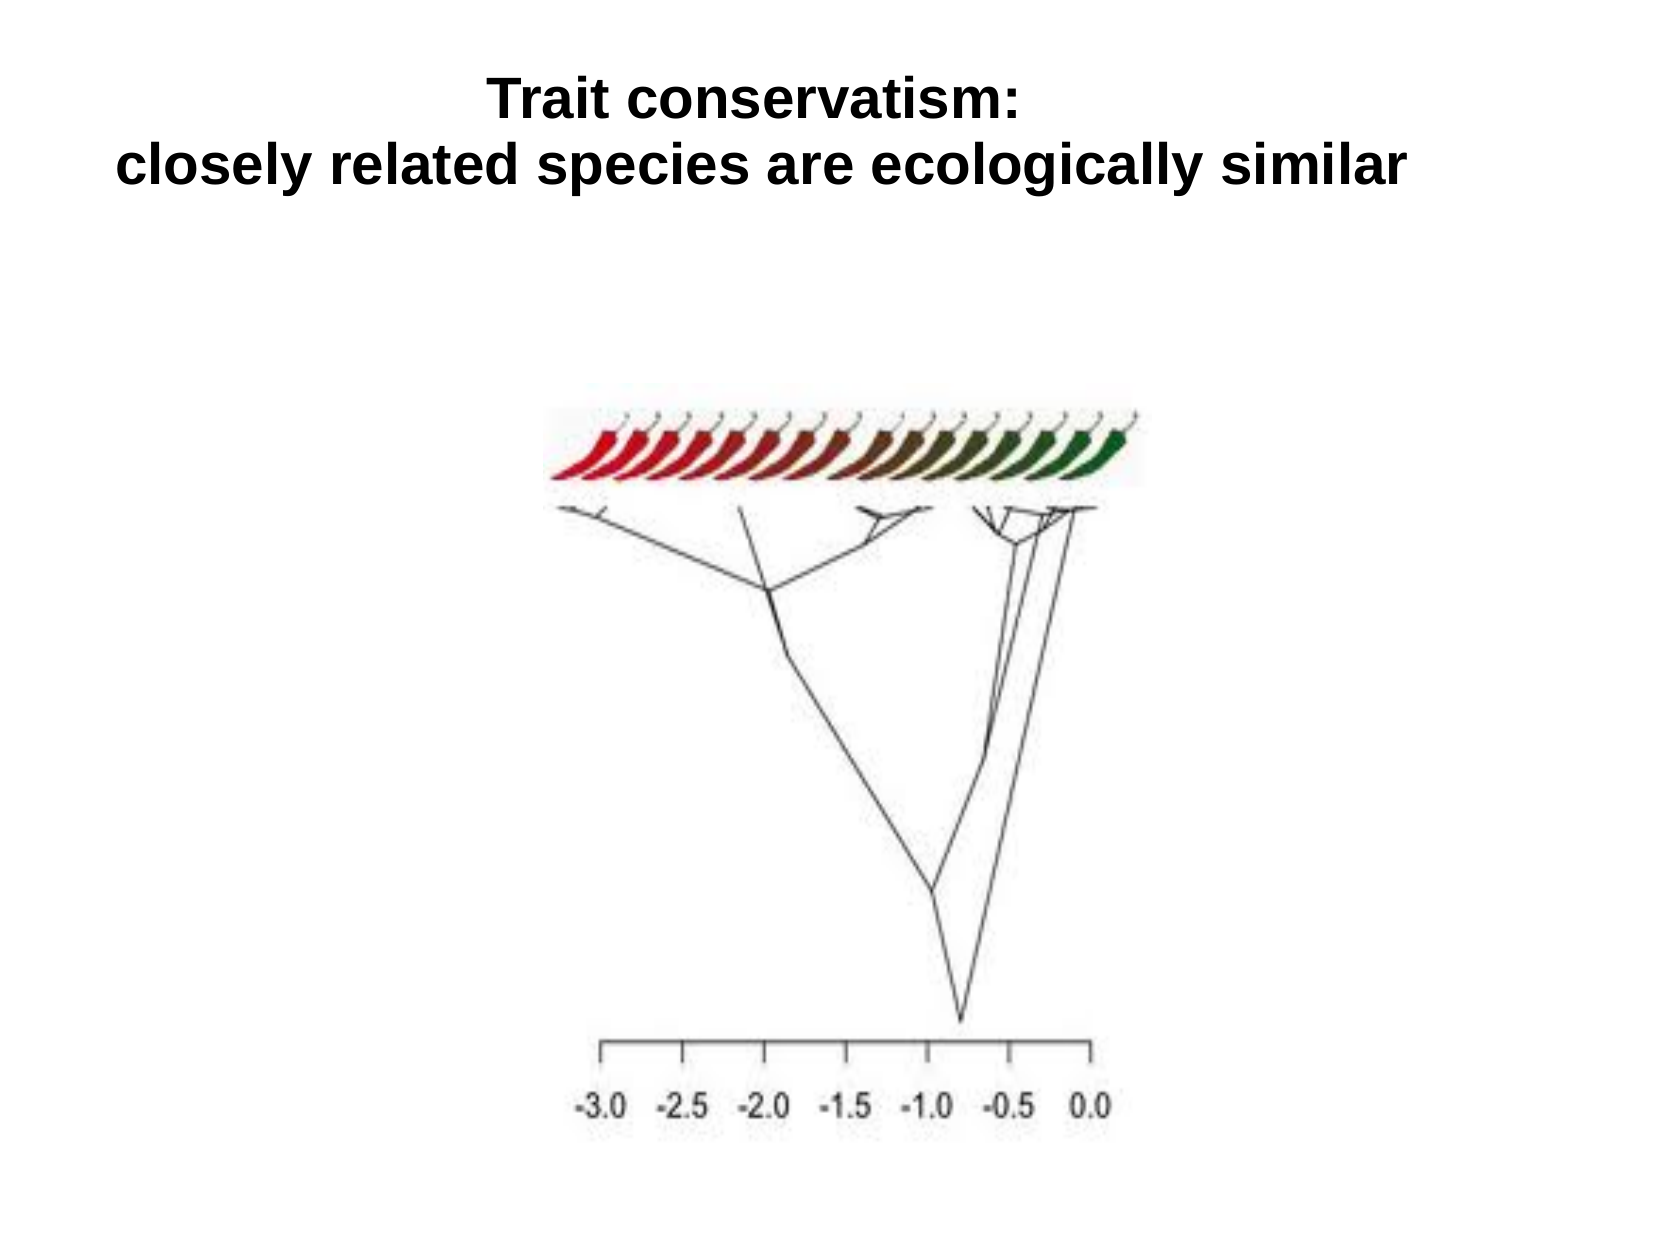

Trait conservatism:
closely related species are ecologically similar